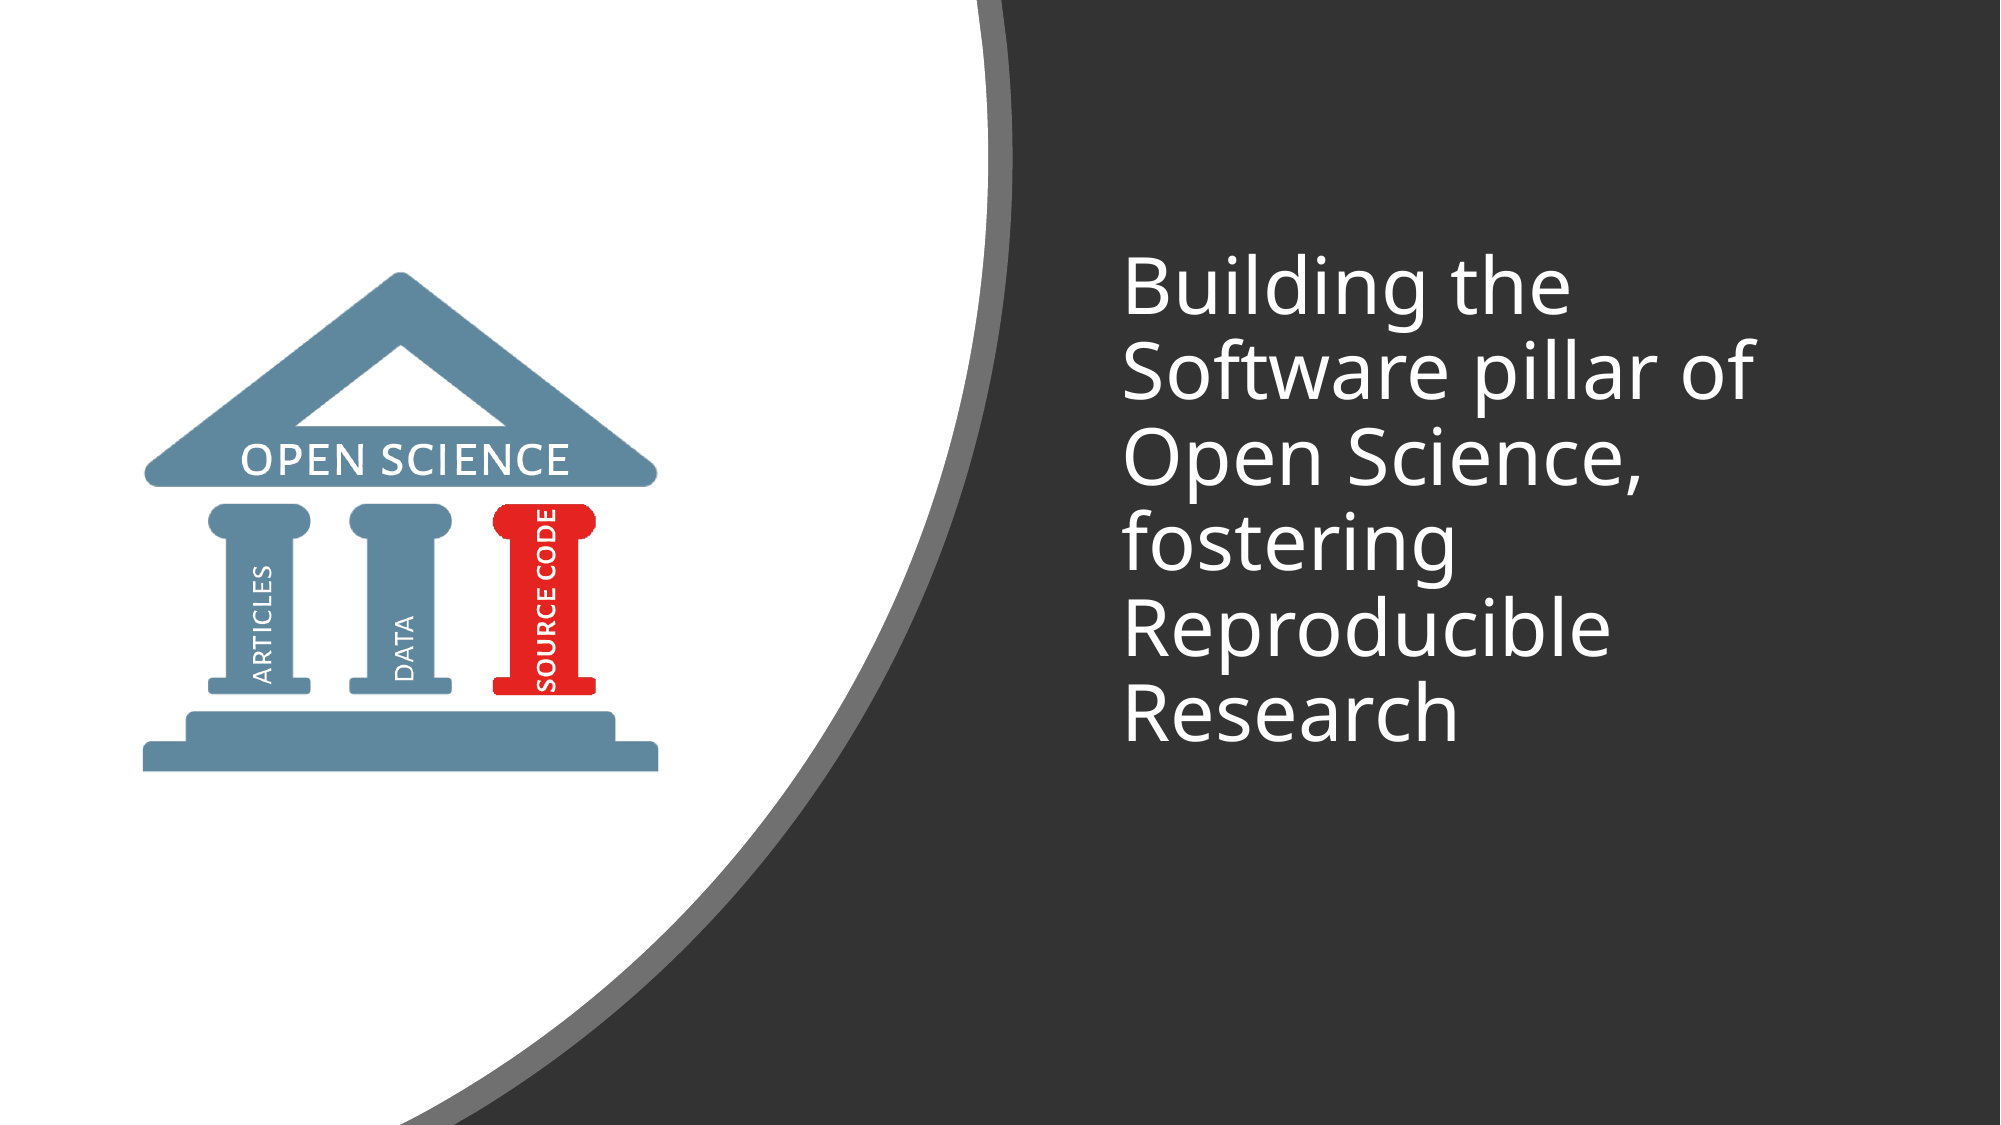

# Building the Software pillar of Open Science, fostering Reproducible Research